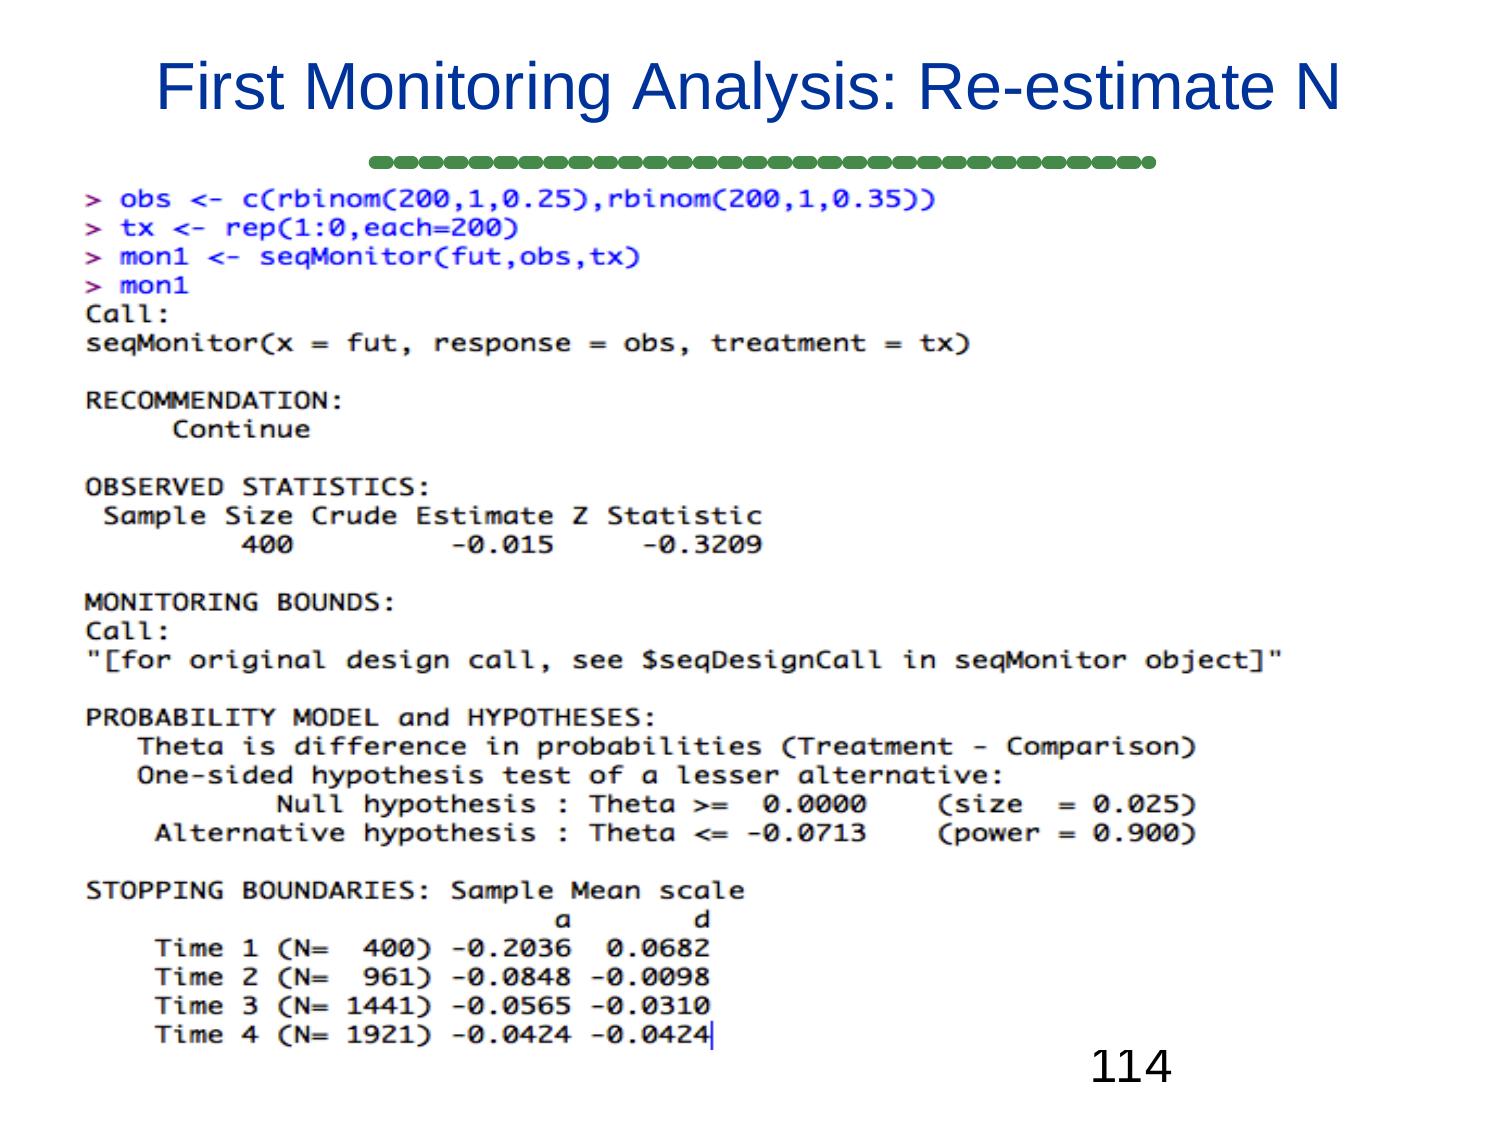

# First Monitoring Analysis: Re-estimate N
114